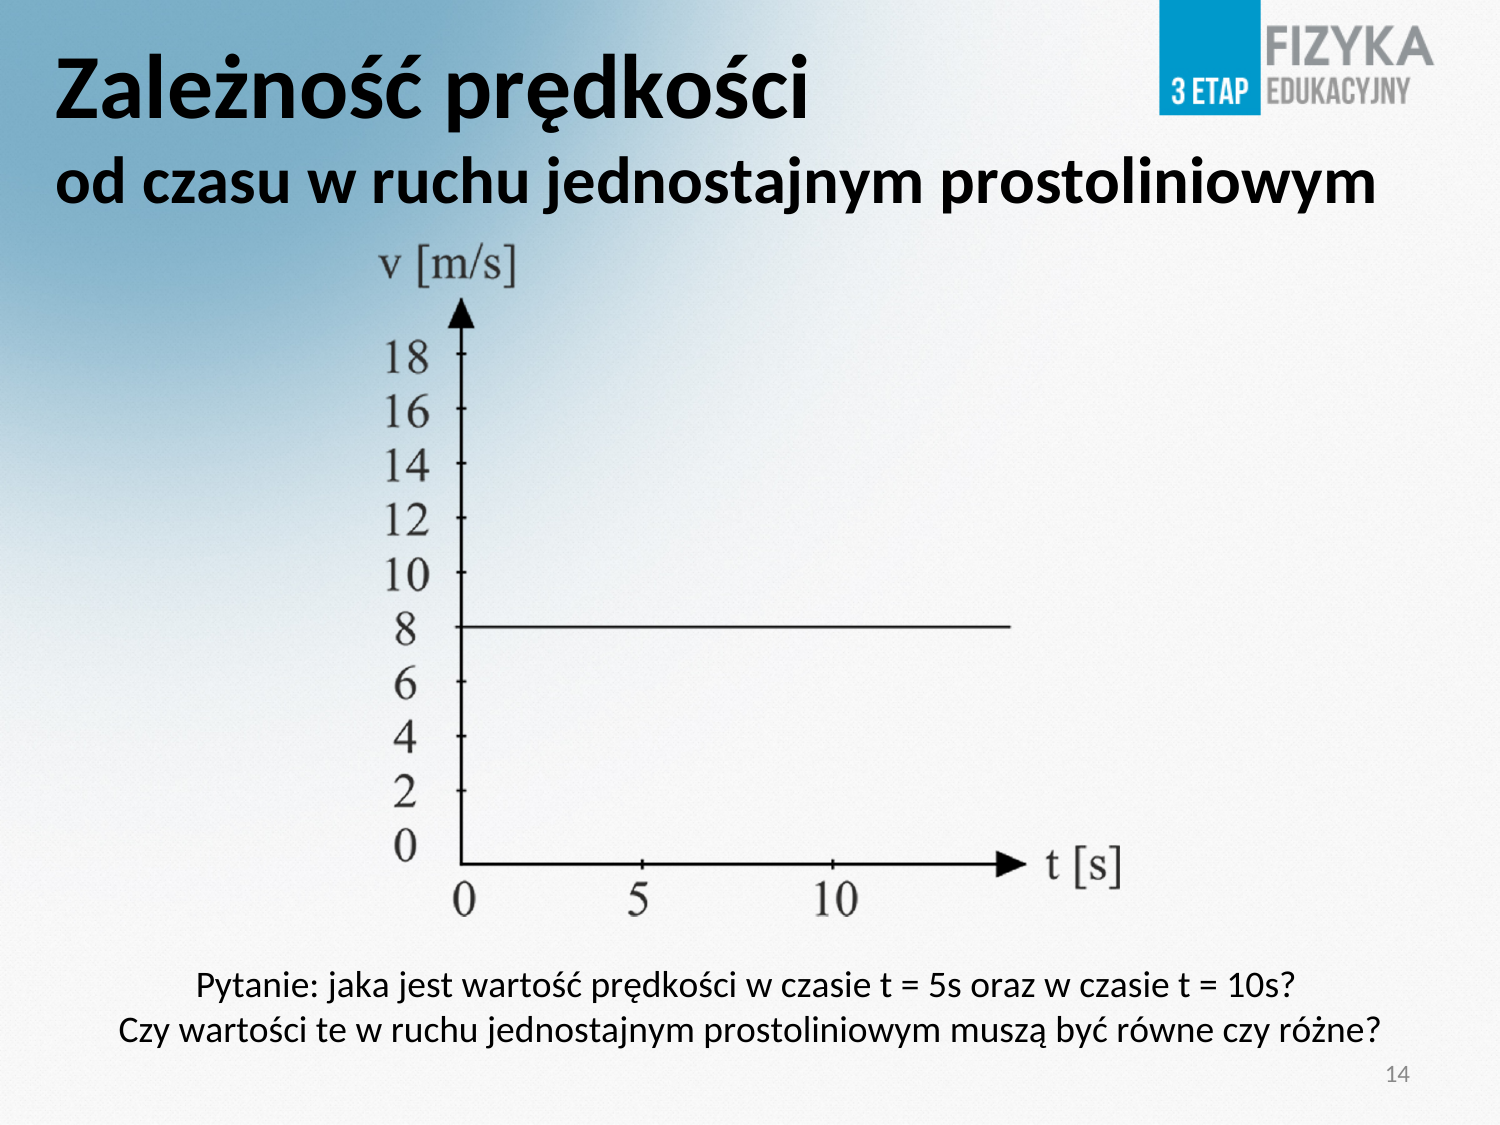

Zależność prędkości
od czasu w ruchu jednostajnym prostoliniowym
Pytanie: jaka jest wartość prędkości w czasie t = 5s oraz w czasie t = 10s?
Czy wartości te w ruchu jednostajnym prostoliniowym muszą być równe czy różne?